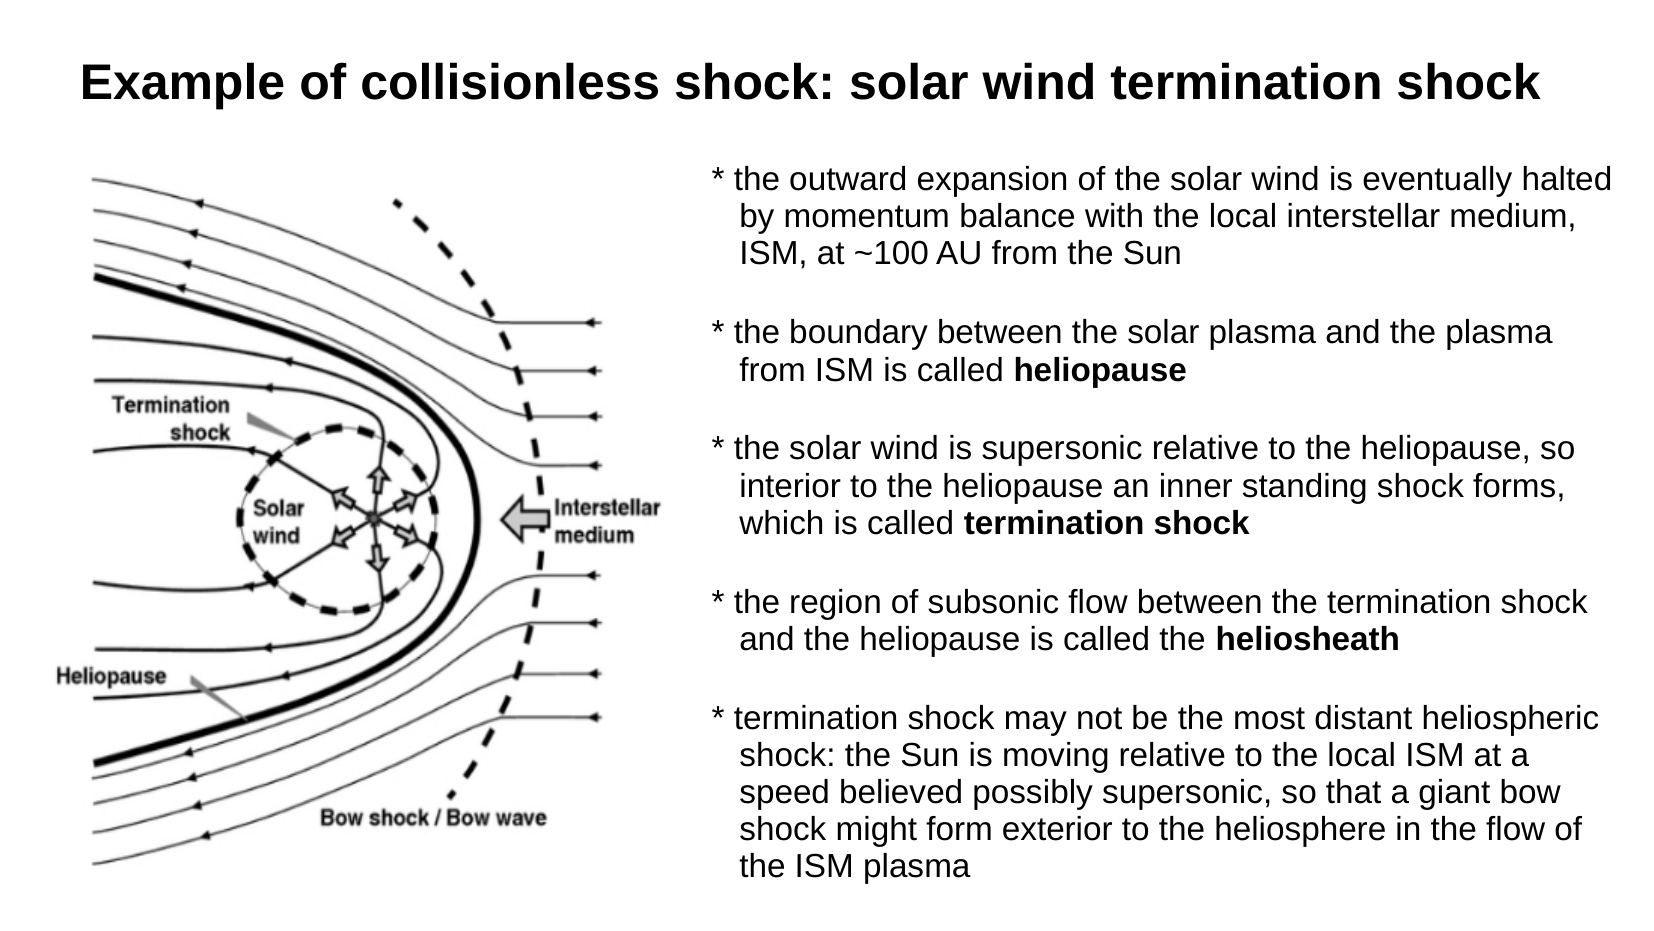

Example of collisionless shock: solar wind termination shock
* the outward expansion of the solar wind is eventually halted
 by momentum balance with the local interstellar medium,
 ISM, at ~100 AU from the Sun
* the boundary between the solar plasma and the plasma
 from ISM is called heliopause
* the solar wind is supersonic relative to the heliopause, so
 interior to the heliopause an inner standing shock forms,
 which is called termination shock
* the region of subsonic flow between the termination shock
 and the heliopause is called the heliosheath
* termination shock may not be the most distant heliospheric
 shock: the Sun is moving relative to the local ISM at a
 speed believed possibly supersonic, so that a giant bow
 shock might form exterior to the heliosphere in the flow of
 the ISM plasma